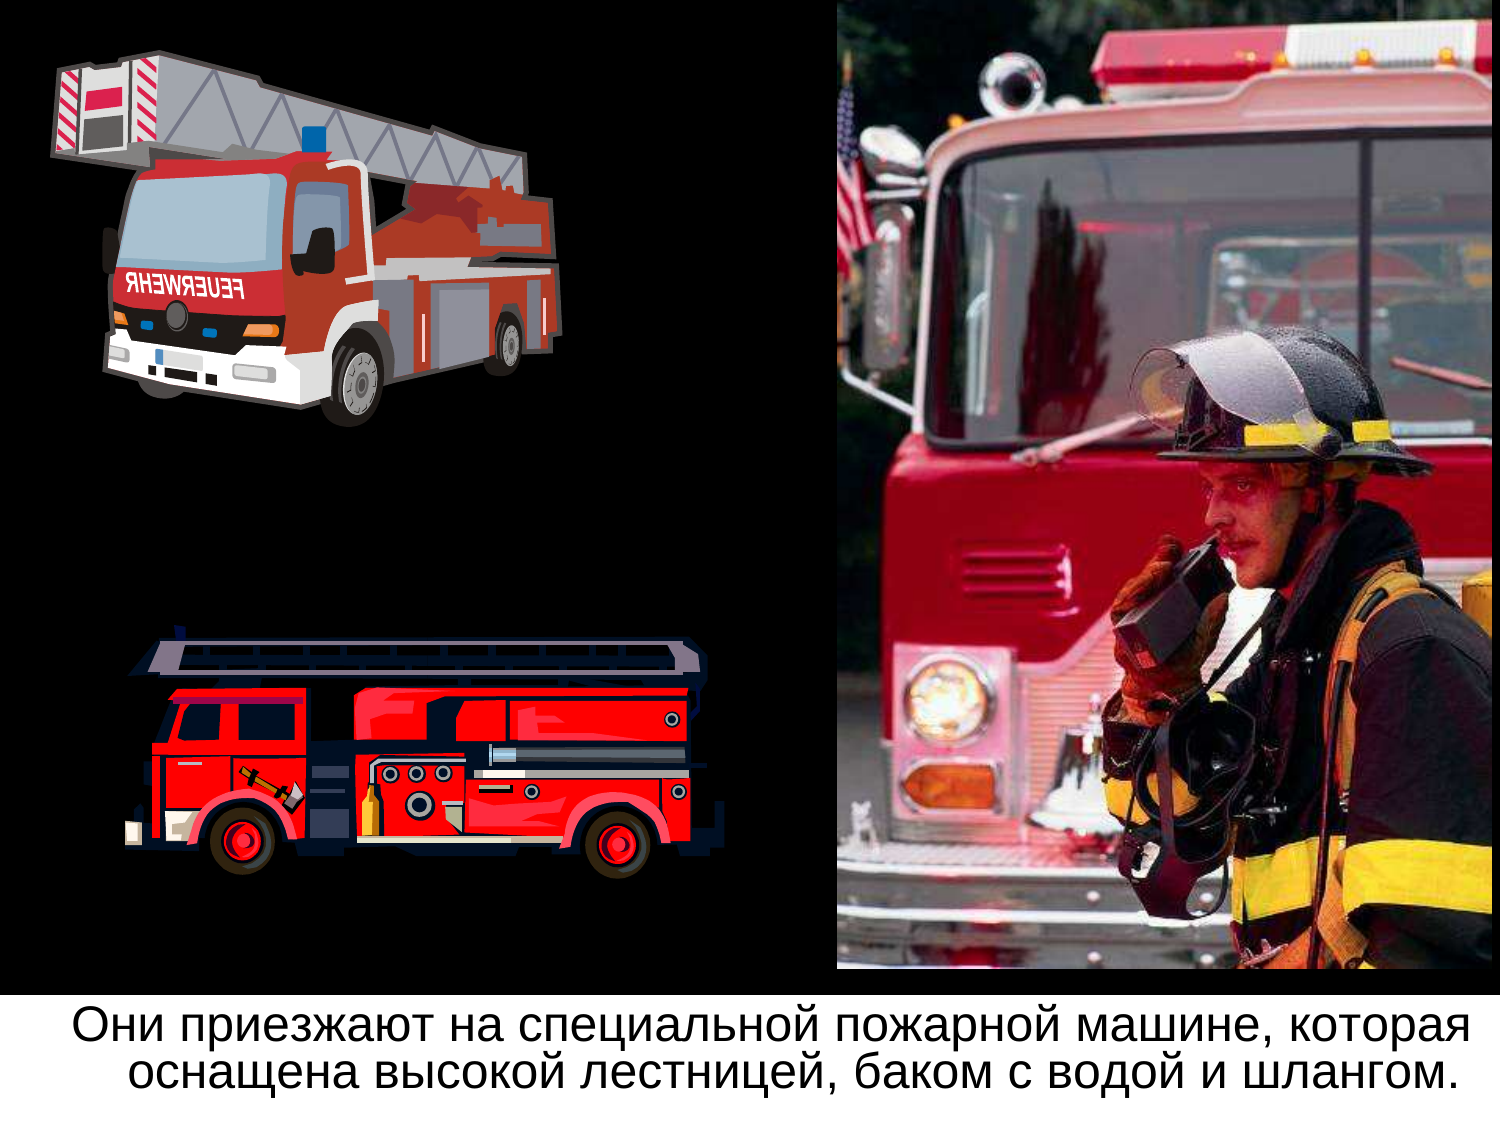

# Они приезжают на специальной пожарной машине, которая оснащена высокой лестницей, баком с водой и шлангом.
Они приезжают на специальной пожарной машине, которая оснащена высокой лестницей, баком с водой и шлангом.